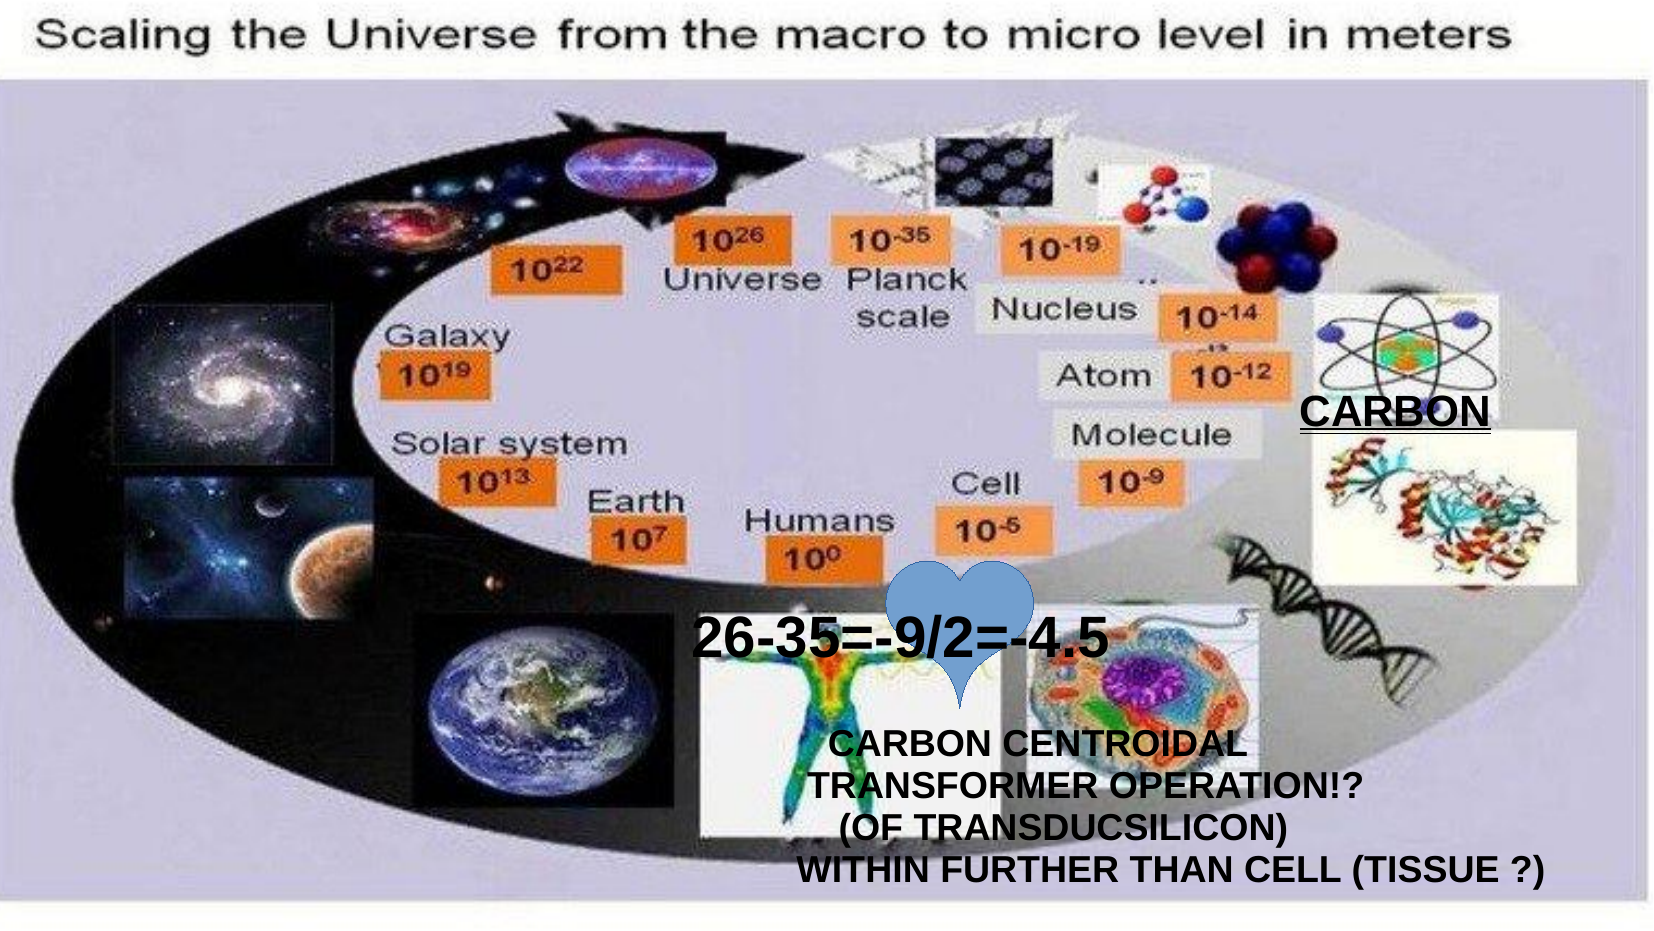

#
CARBON
26-35=-9/2=-4.5
 CARBON CENTROIDAL
 TRANSFORMER OPERATION!?
 (OF TRANSDUCSILICON)
WITHIN FURTHER THAN CELL (TISSUE ?)